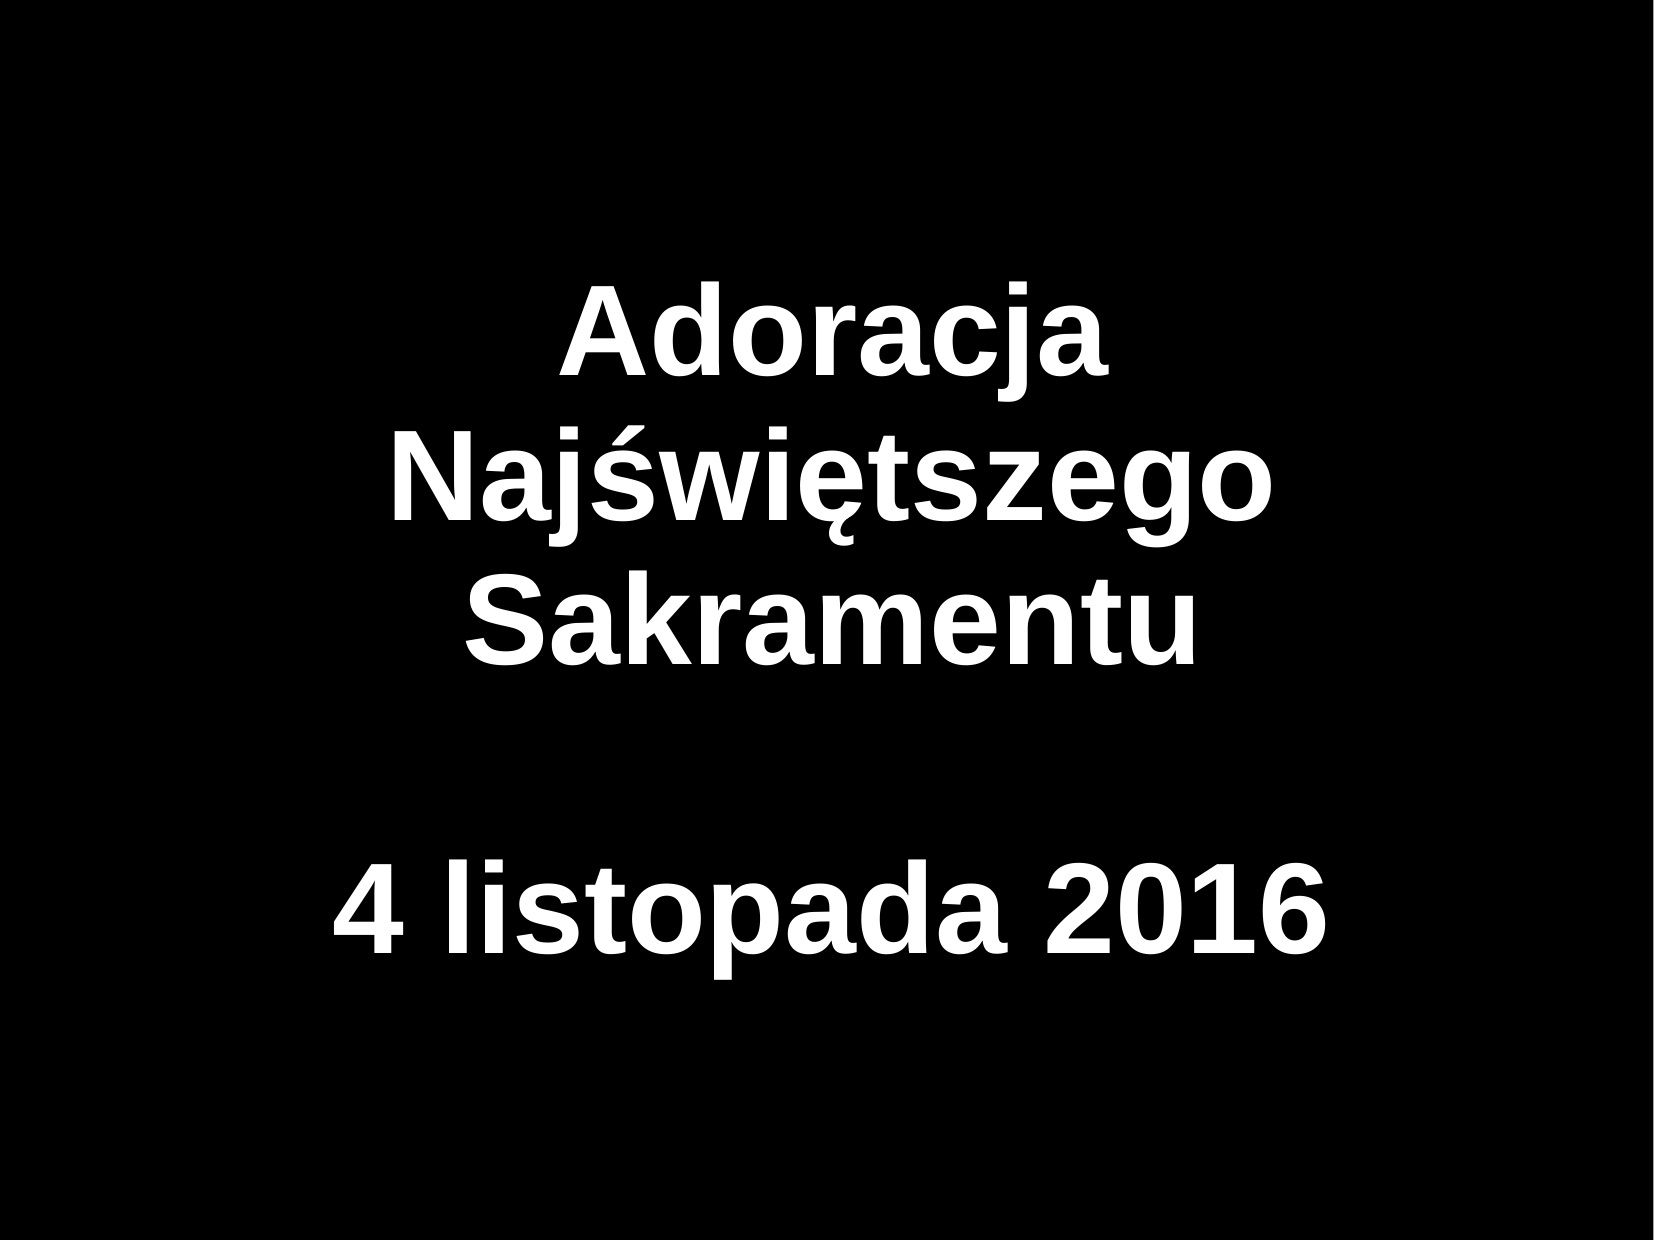

# Adoracja
Najświętszego Sakramentu
4 listopada 2016